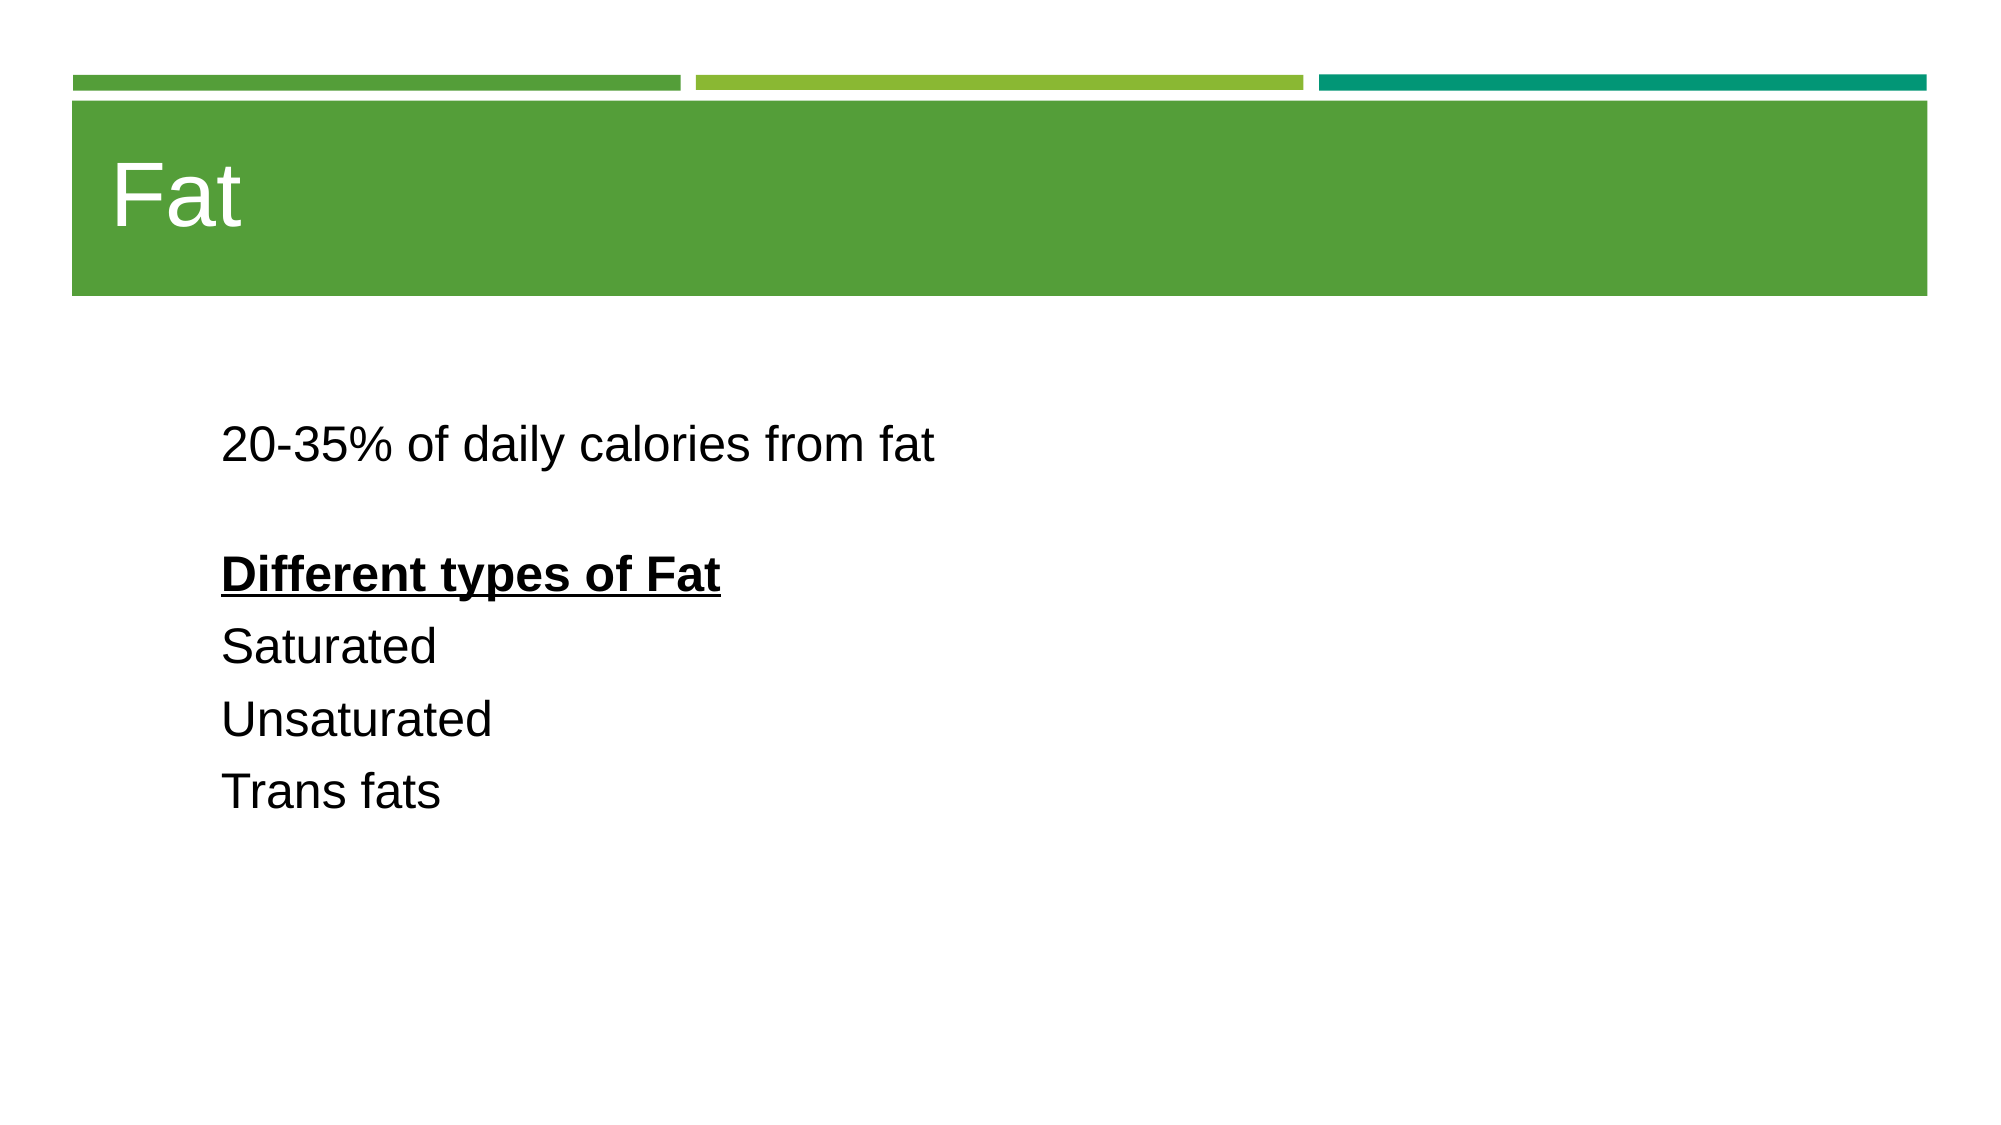

# Fat
20-35% of daily calories from fat
Different types of Fat
Saturated
Unsaturated
Trans fats